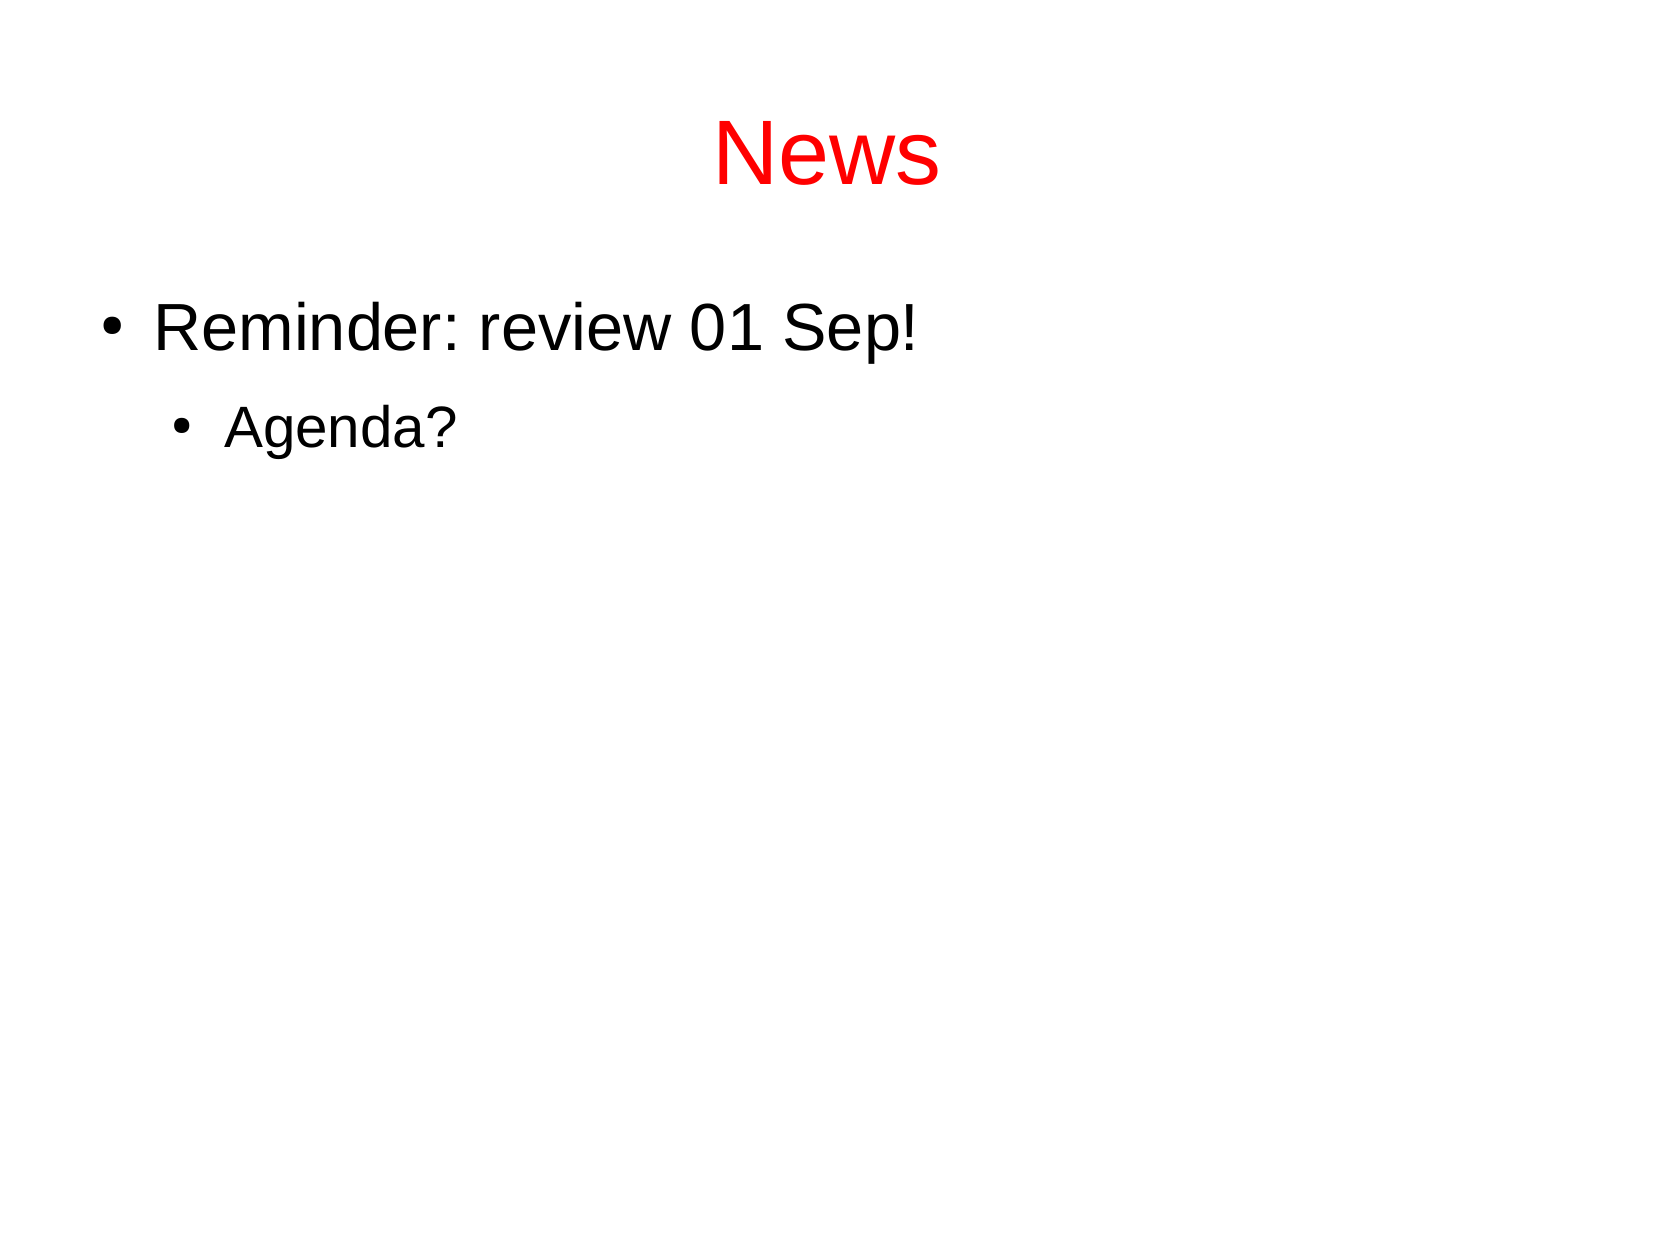

# News
Reminder: review 01 Sep!
Agenda?